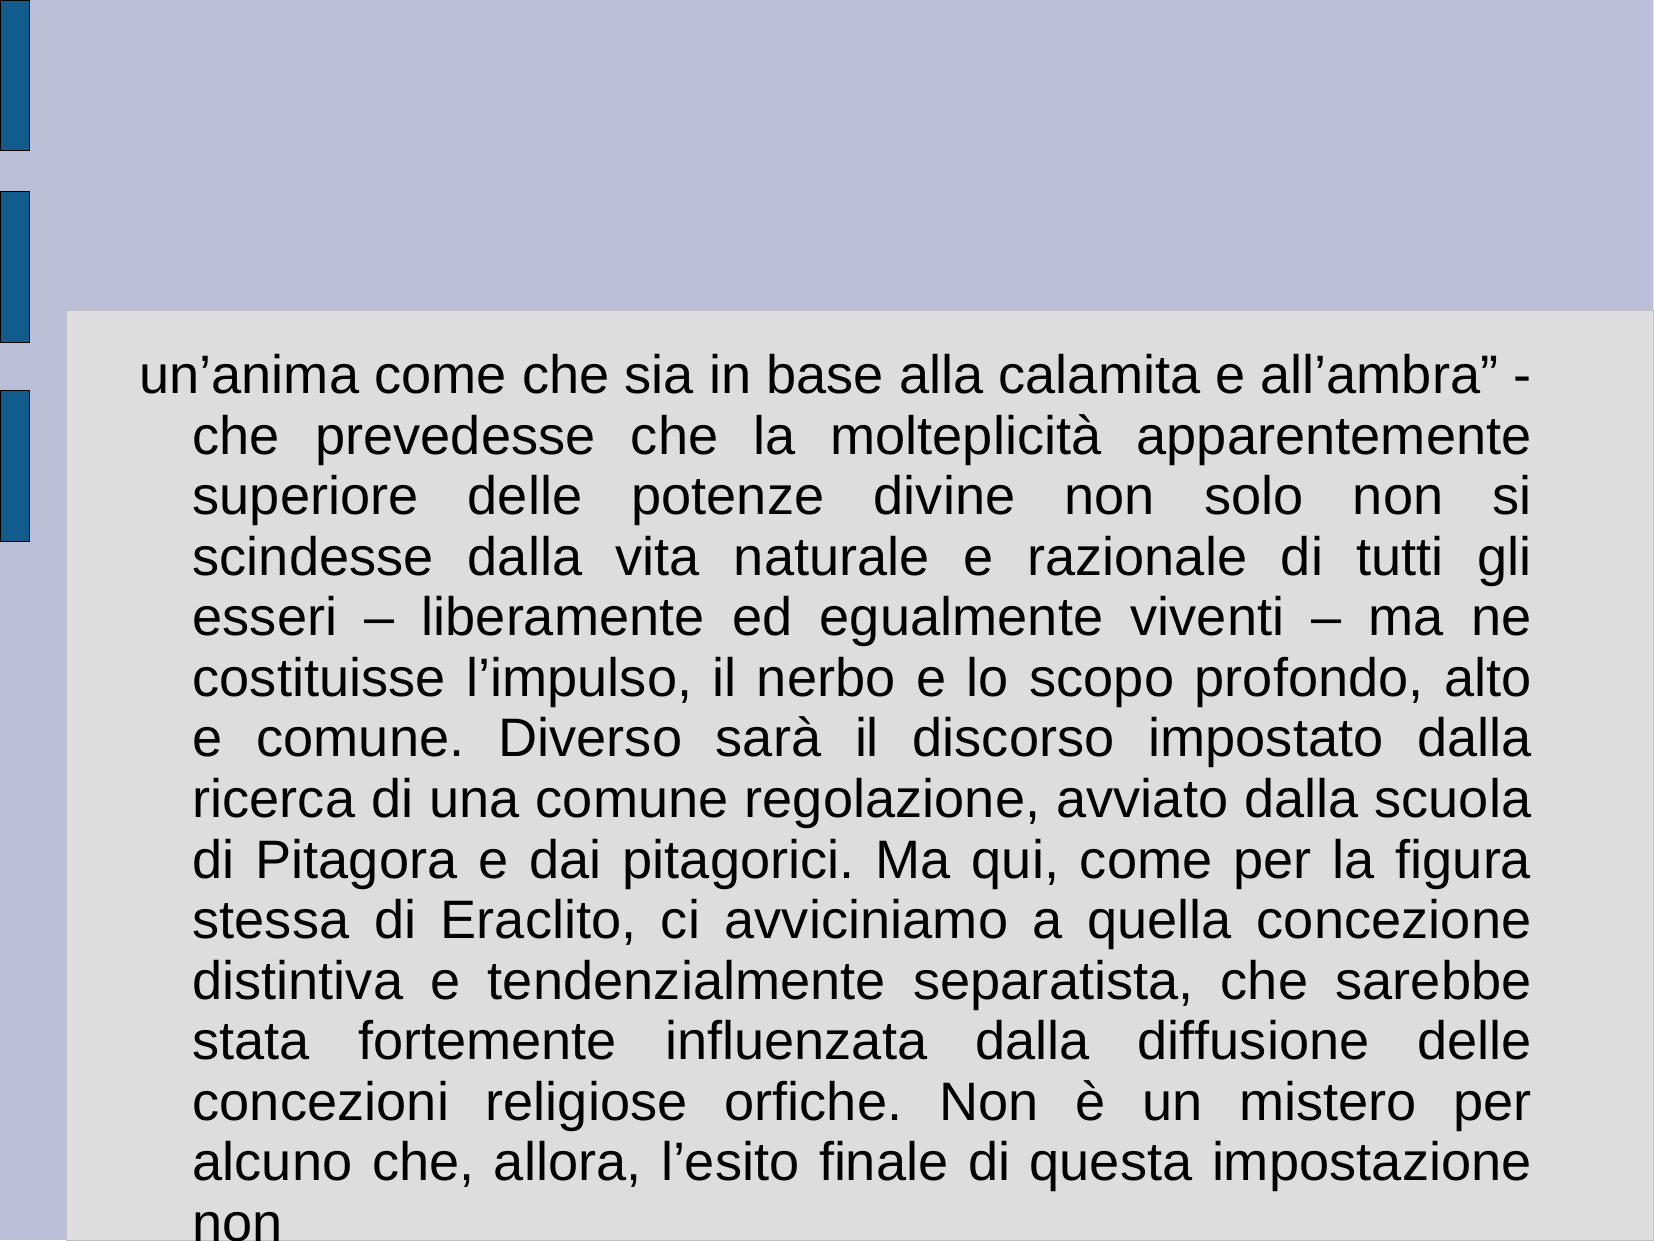

#
un’anima come che sia in base alla calamita e all’ambra” - che prevedesse che la molteplicità apparentemente superiore delle potenze divine non solo non si scindesse dalla vita naturale e razionale di tutti gli esseri – liberamente ed egualmente viventi – ma ne costituisse l’impulso, il nerbo e lo scopo profondo, alto e comune. Diverso sarà il discorso impostato dalla ricerca di una comune regolazione, avviato dalla scuola di Pitagora e dai pitagorici. Ma qui, come per la figura stessa di Eraclito, ci avviciniamo a quella concezione distintiva e tendenzialmente separatista, che sarebbe stata fortemente influenzata dalla diffusione delle concezioni religiose orfiche. Non è un mistero per alcuno che, allora, l’esito finale di questa impostazione non